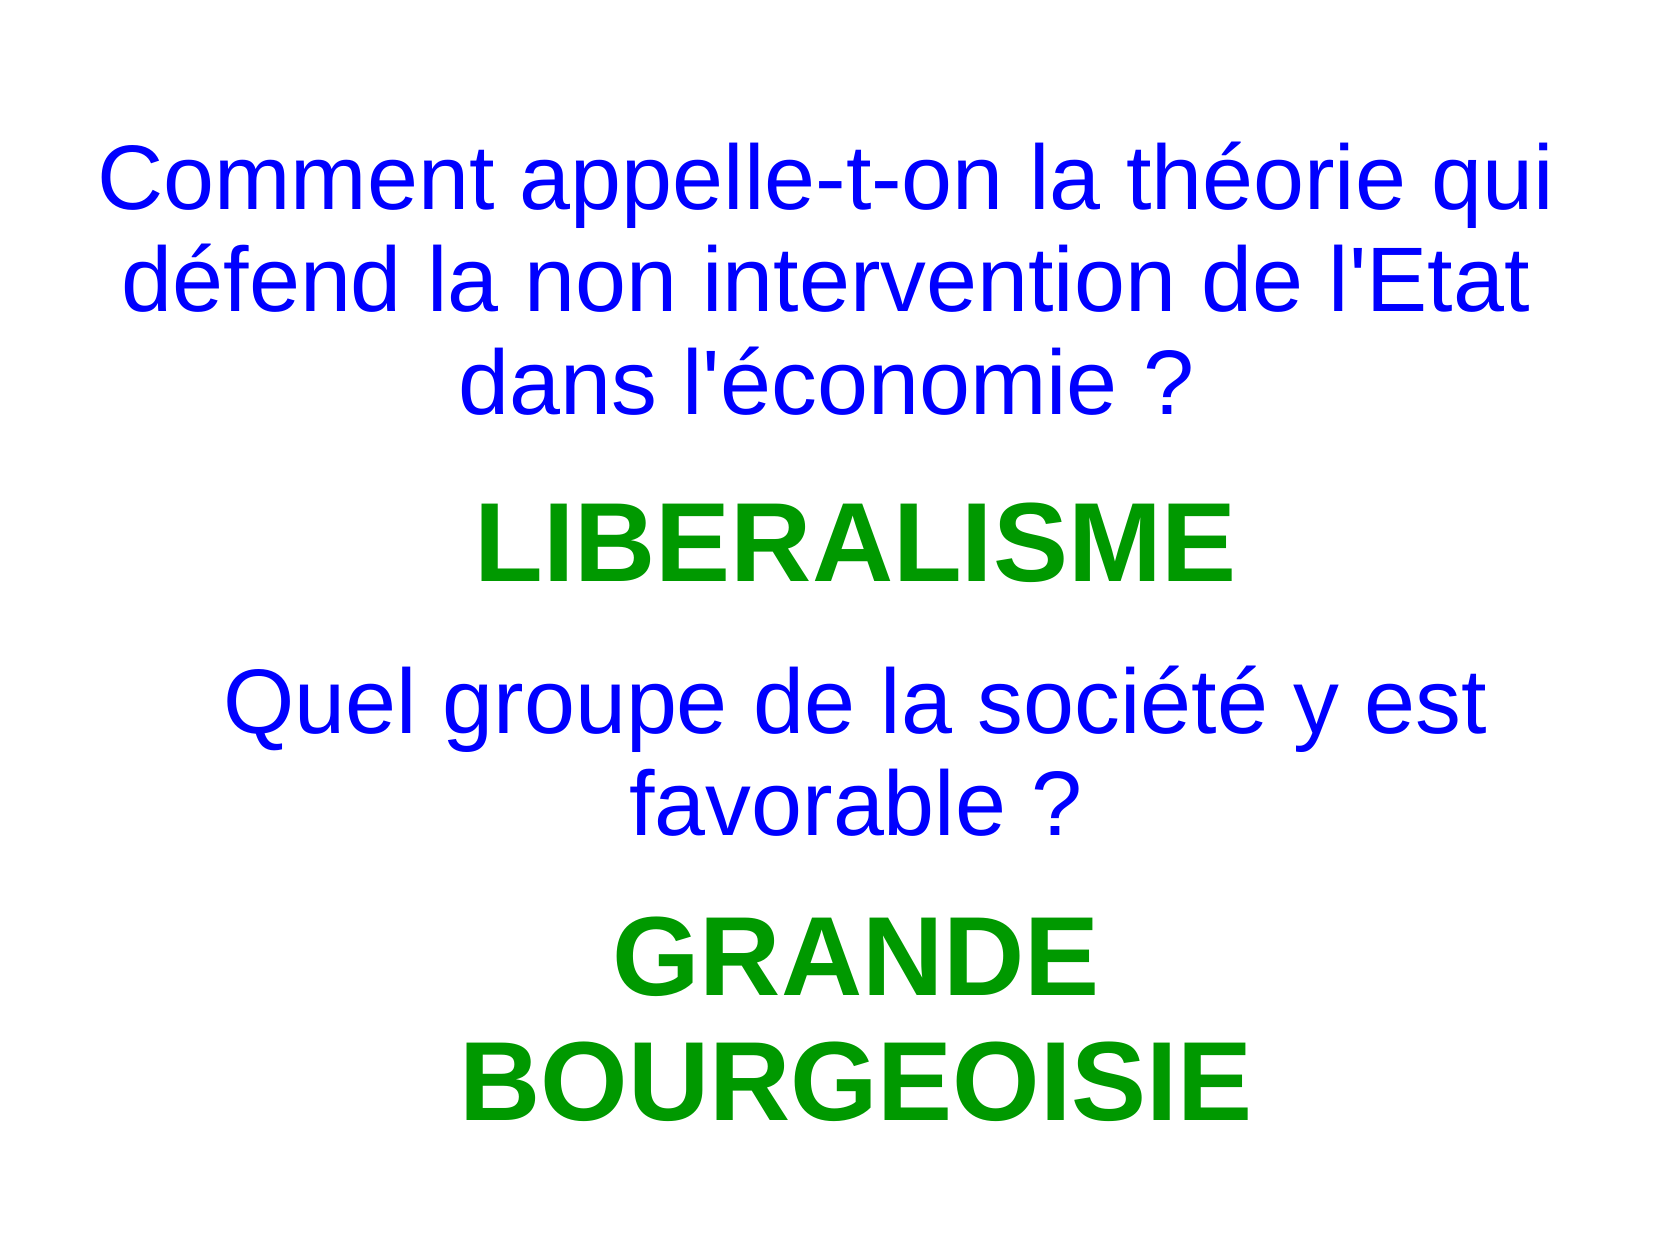

# Comment appelle-t-on la théorie qui défend la non intervention de l'Etat dans l'économie ?
LIBERALISME
Quel groupe de la société y est favorable ?
GRANDE BOURGEOISIE